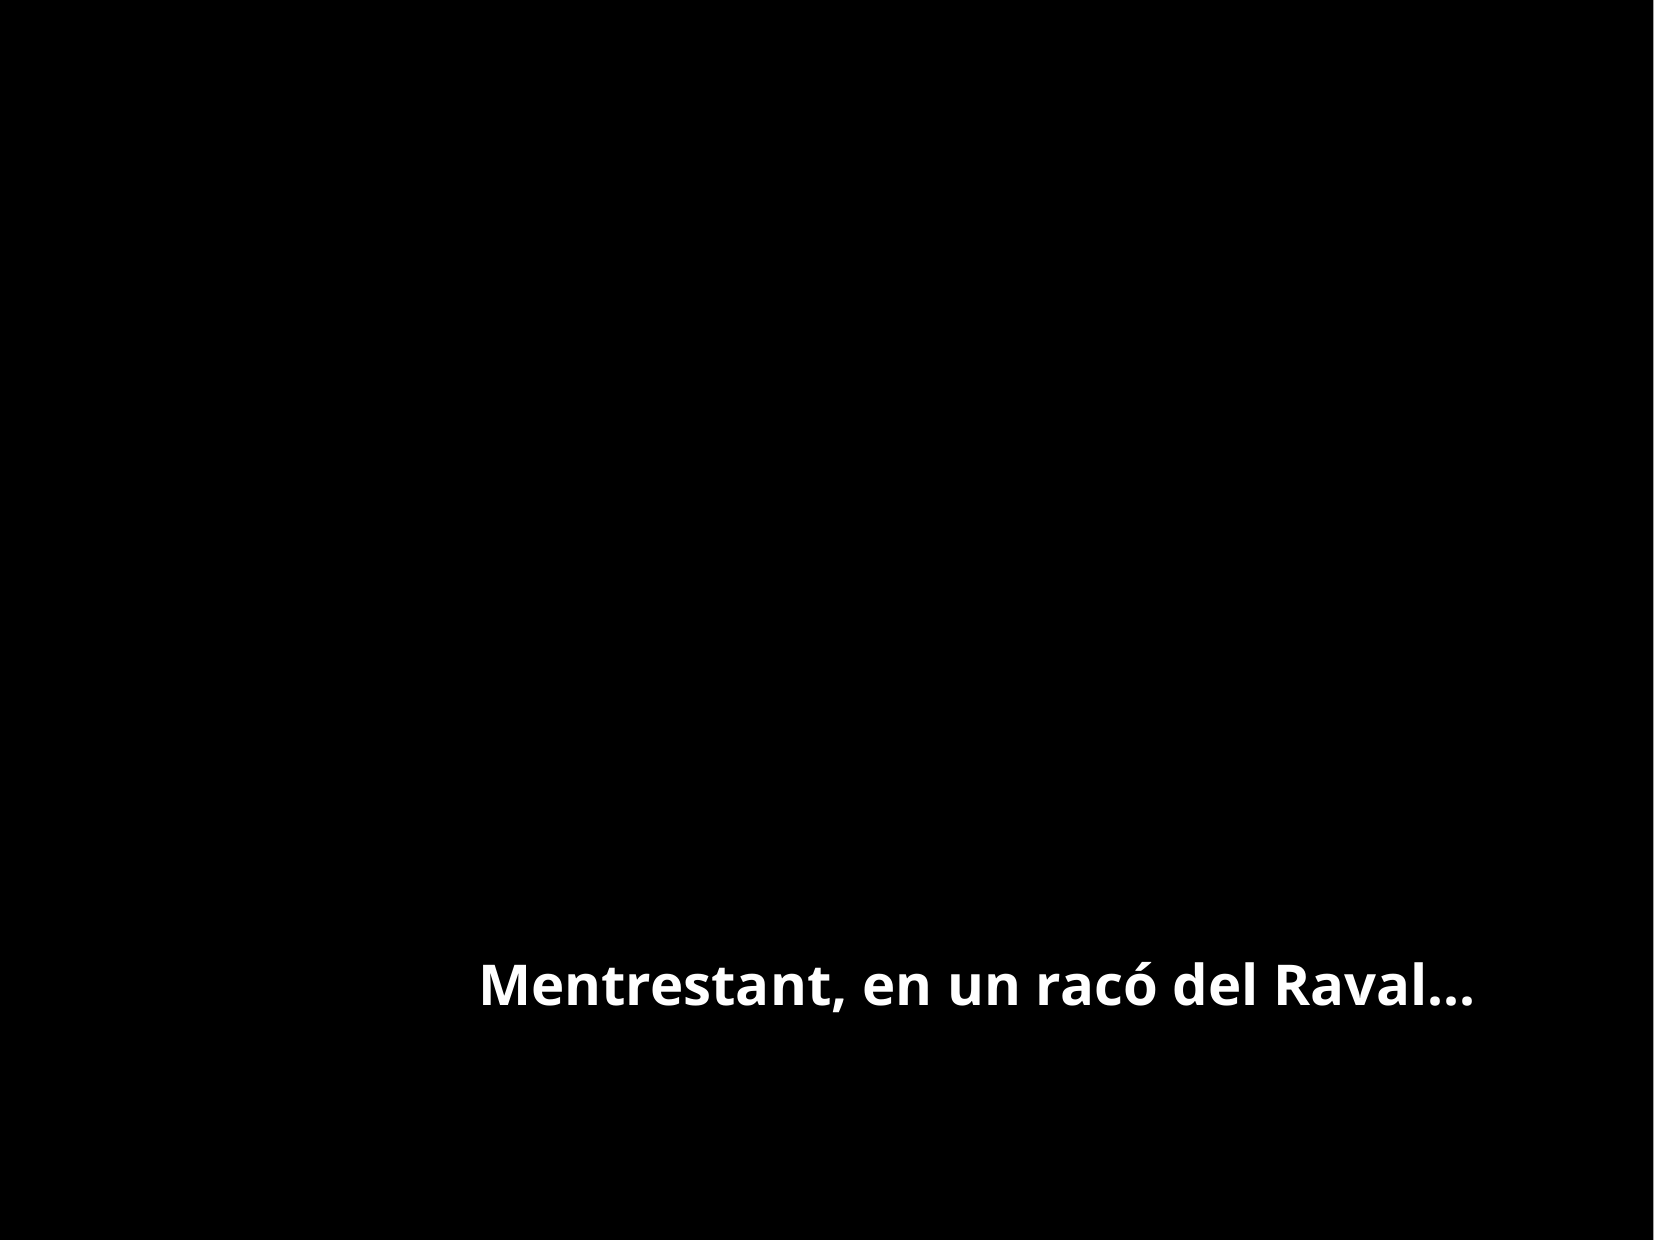

# Mentrestant, en un racó del Raval...